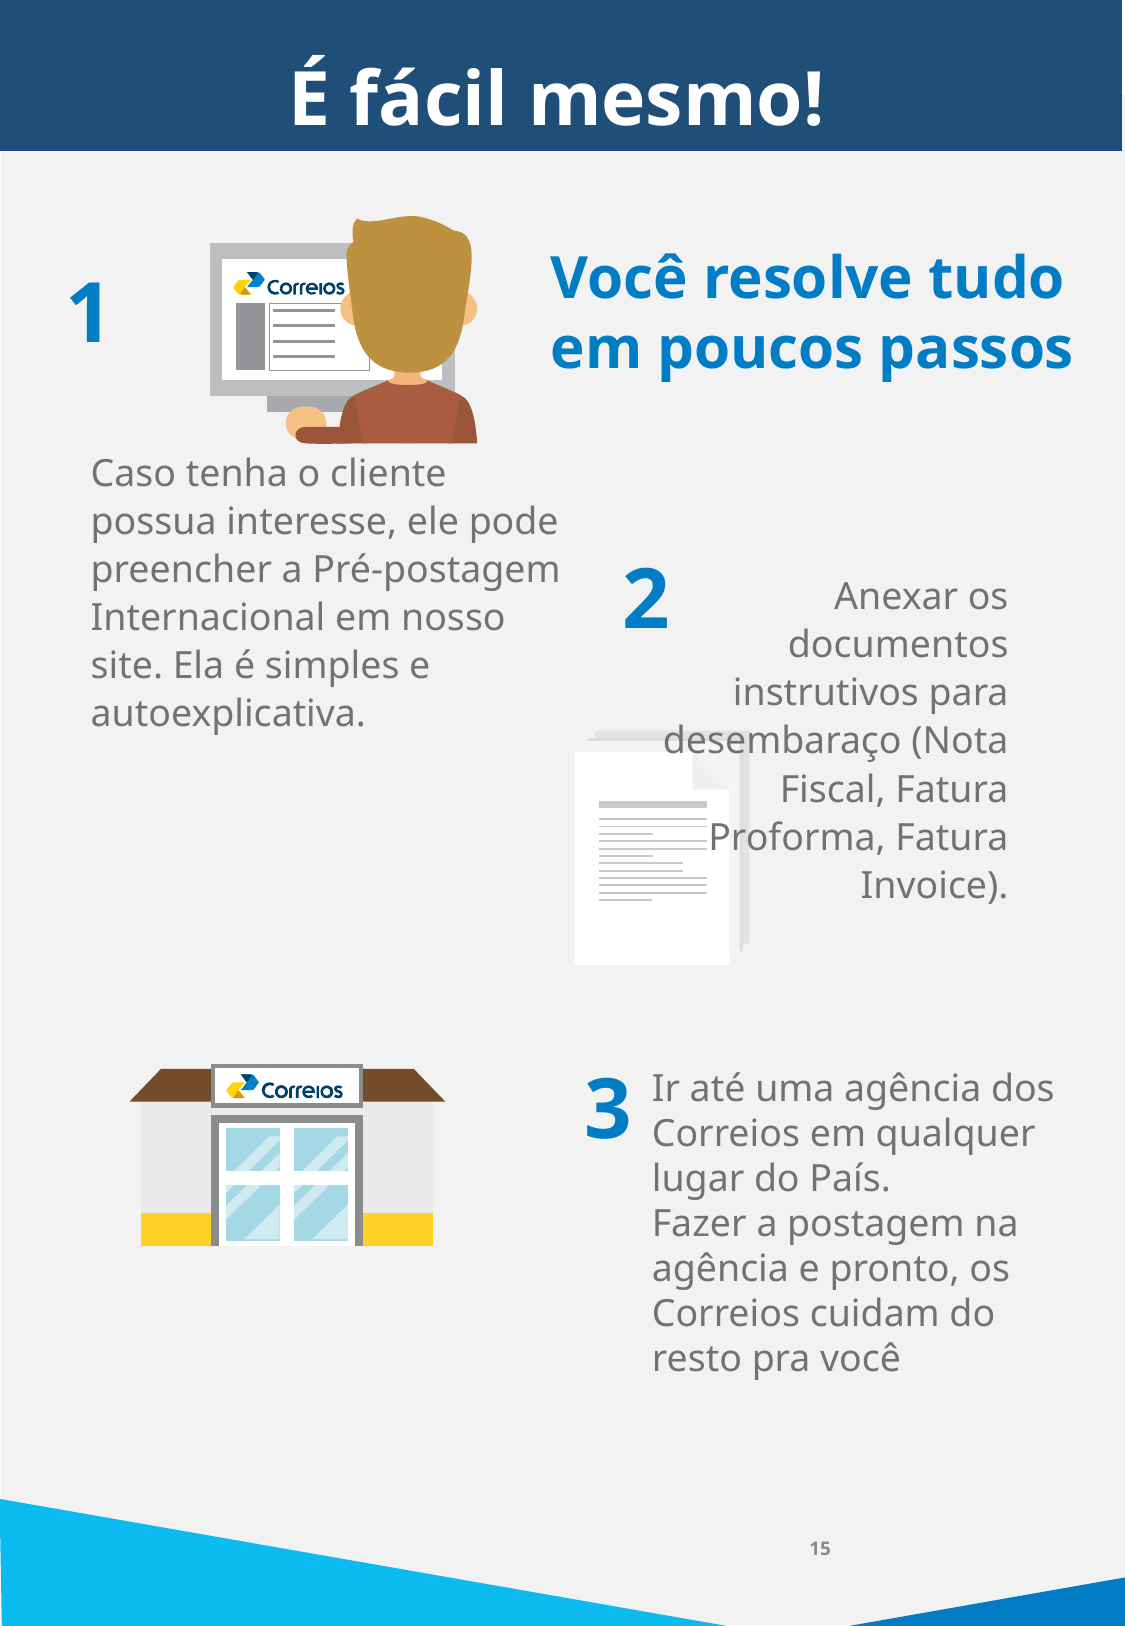

É fácil mesmo!
Você resolve tudo em poucos passos
1
Caso tenha o cliente possua interesse, ele pode preencher a Pré-postagem Internacional em nosso site. Ela é simples e autoexplicativa.
2
Anexar os documentos instrutivos para desembaraço (Nota Fiscal, Fatura Proforma, Fatura Invoice).
3
Ir até uma agência dos Correios em qualquer lugar do País.
Fazer a postagem na agência e pronto, os Correios cuidam do resto pra você